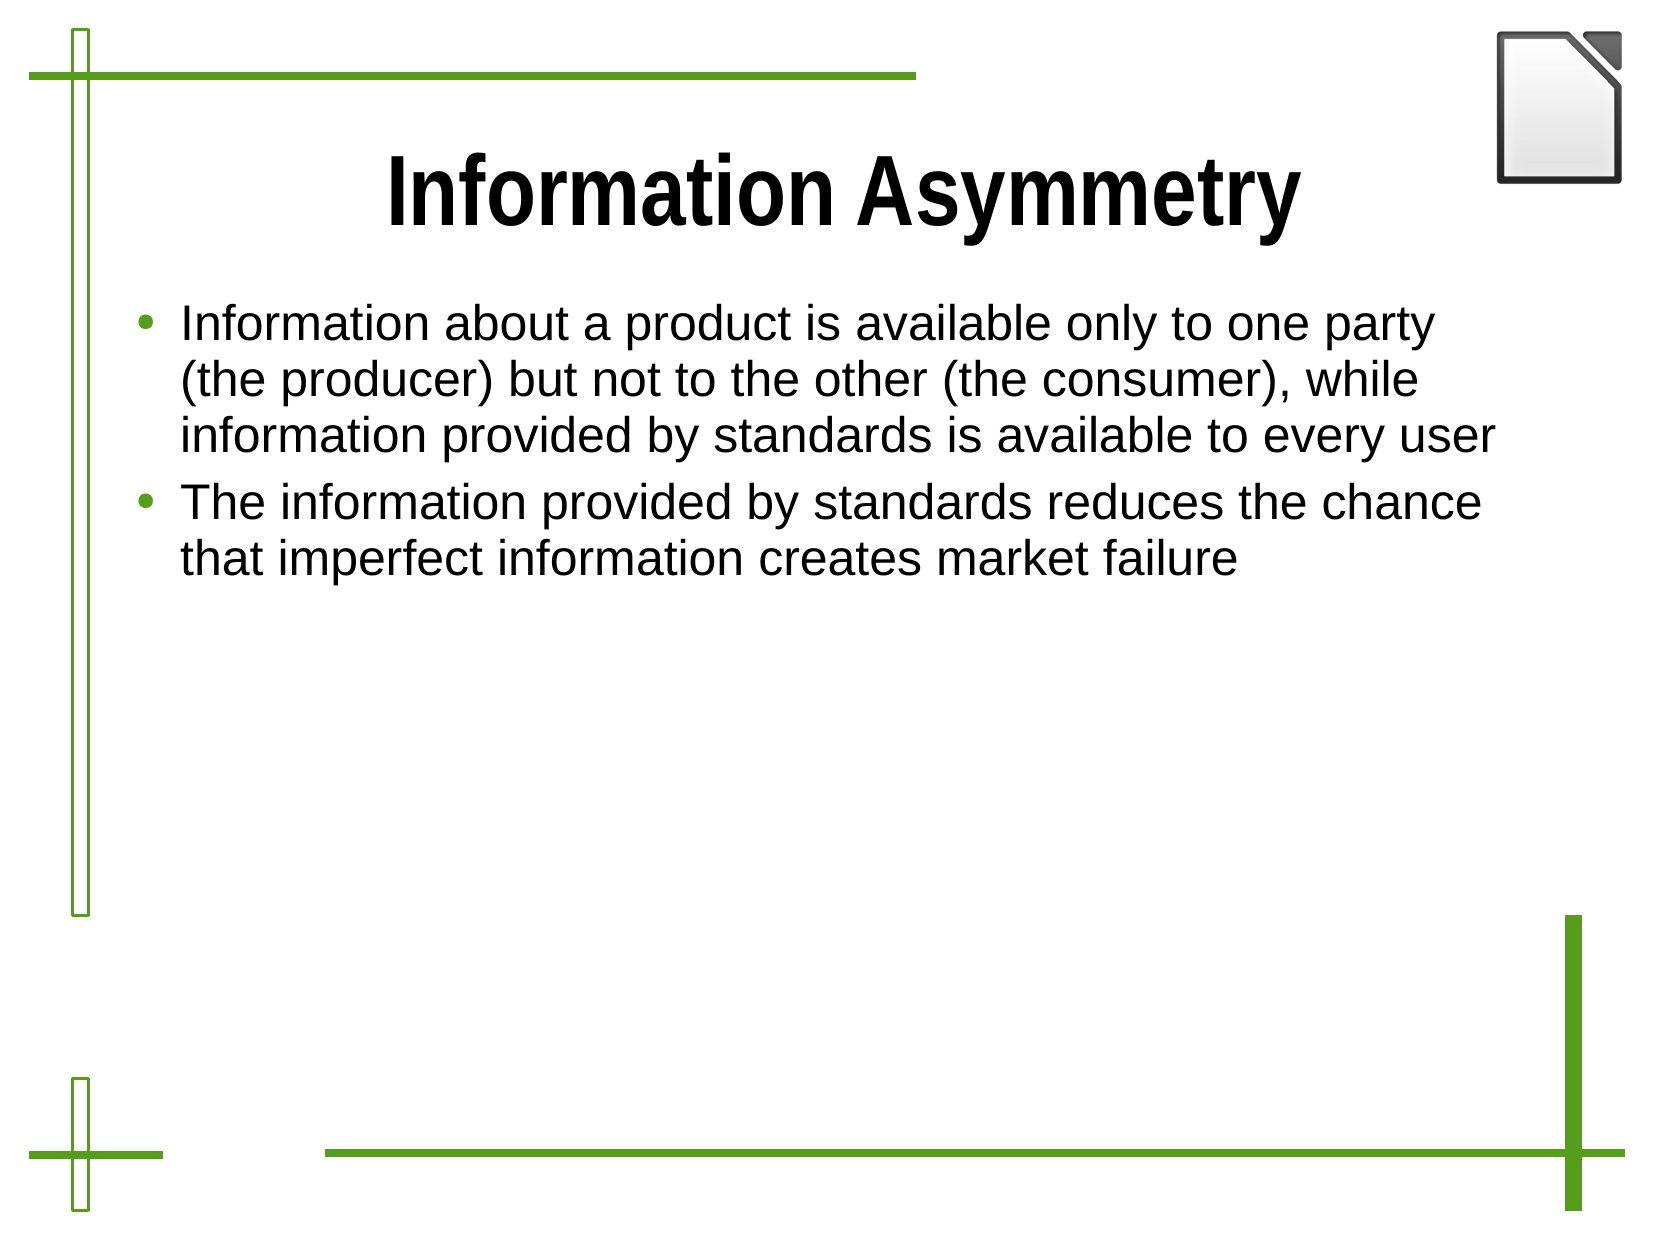

# Information Asymmetry
Information about a product is available only to one party (the producer) but not to the other (the consumer), while information provided by standards is available to every user
The information provided by standards reduces the chance that imperfect information creates market failure